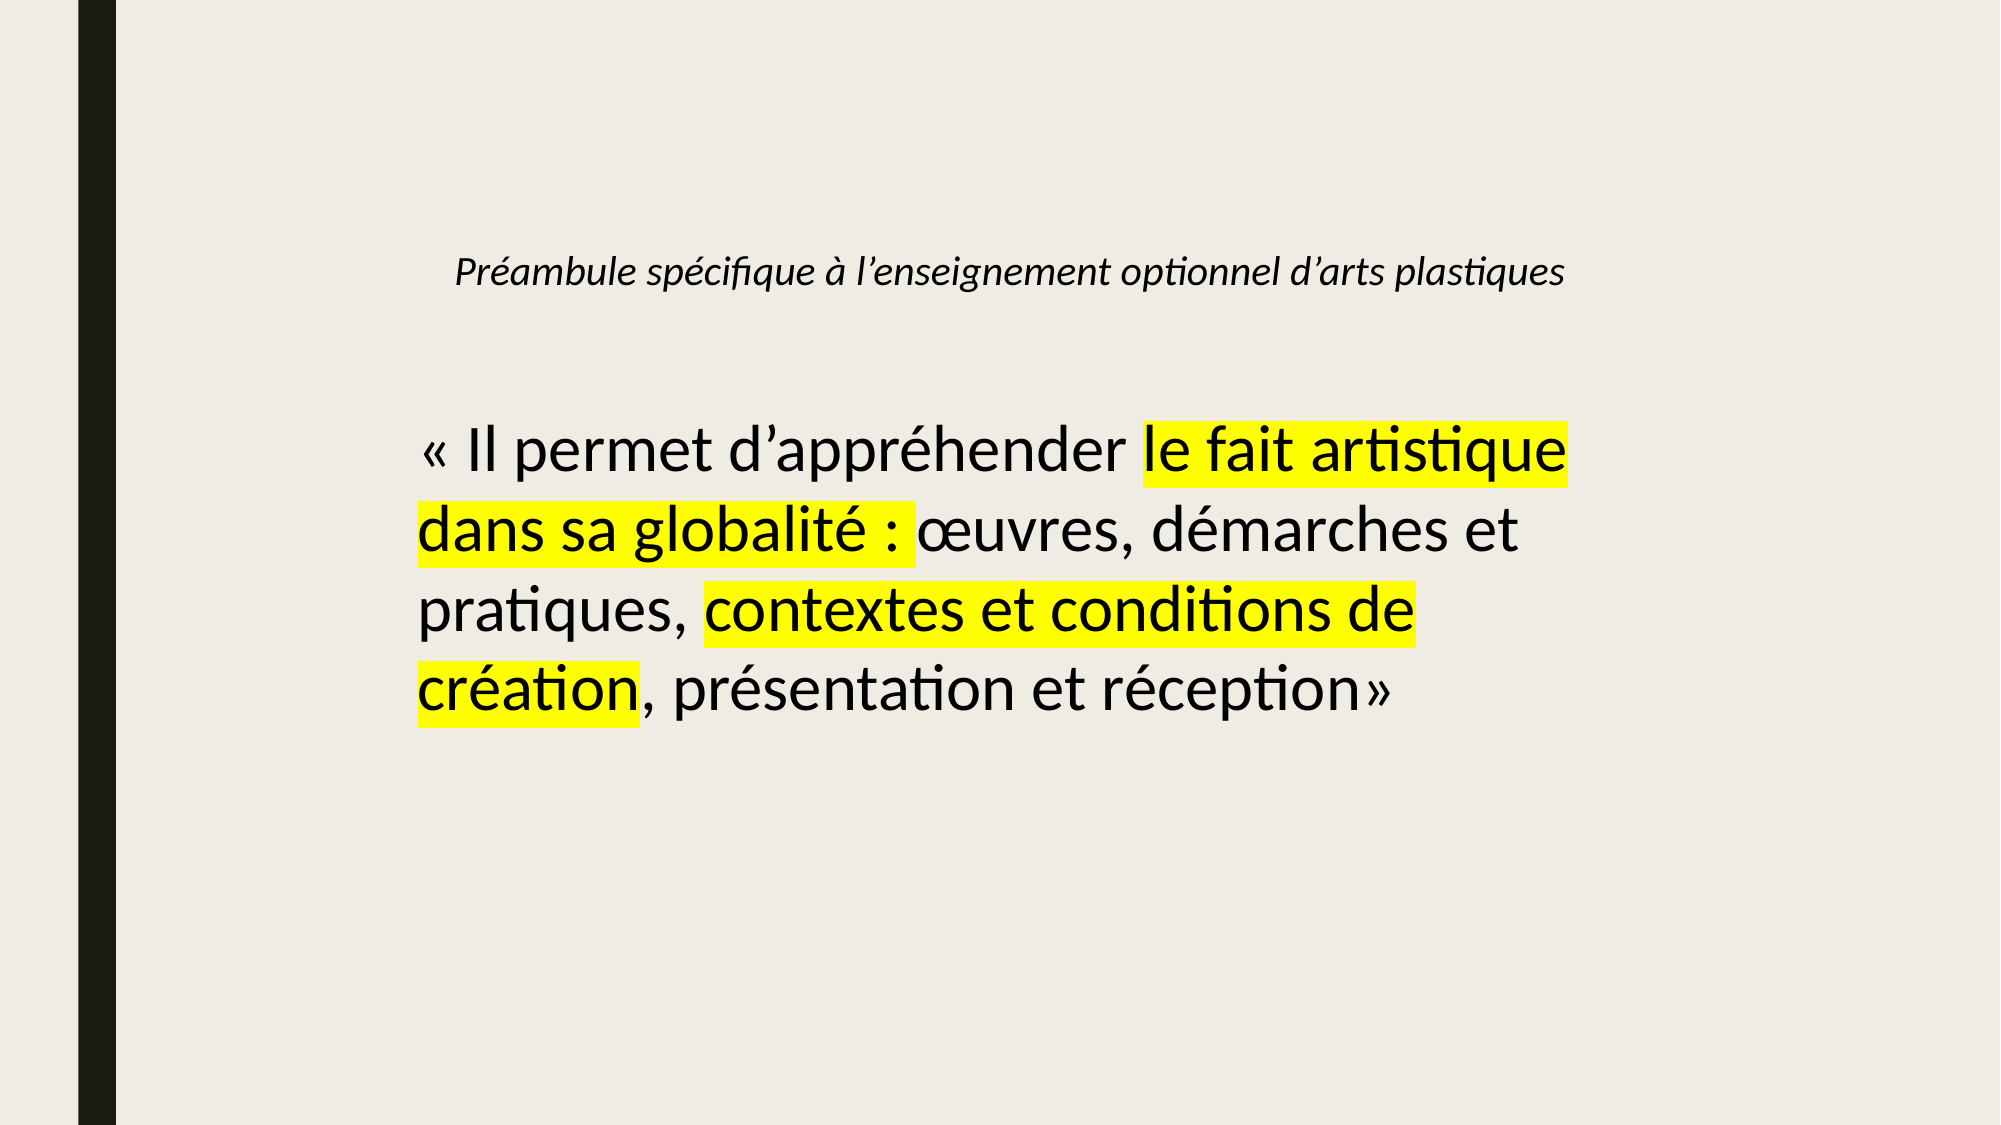

 Préambule spécifique à l’enseignement optionnel d’arts plastiques
« Il permet d’appréhender le fait artistique dans sa globalité : œuvres, démarches et pratiques, contextes et conditions de création, présentation et réception»